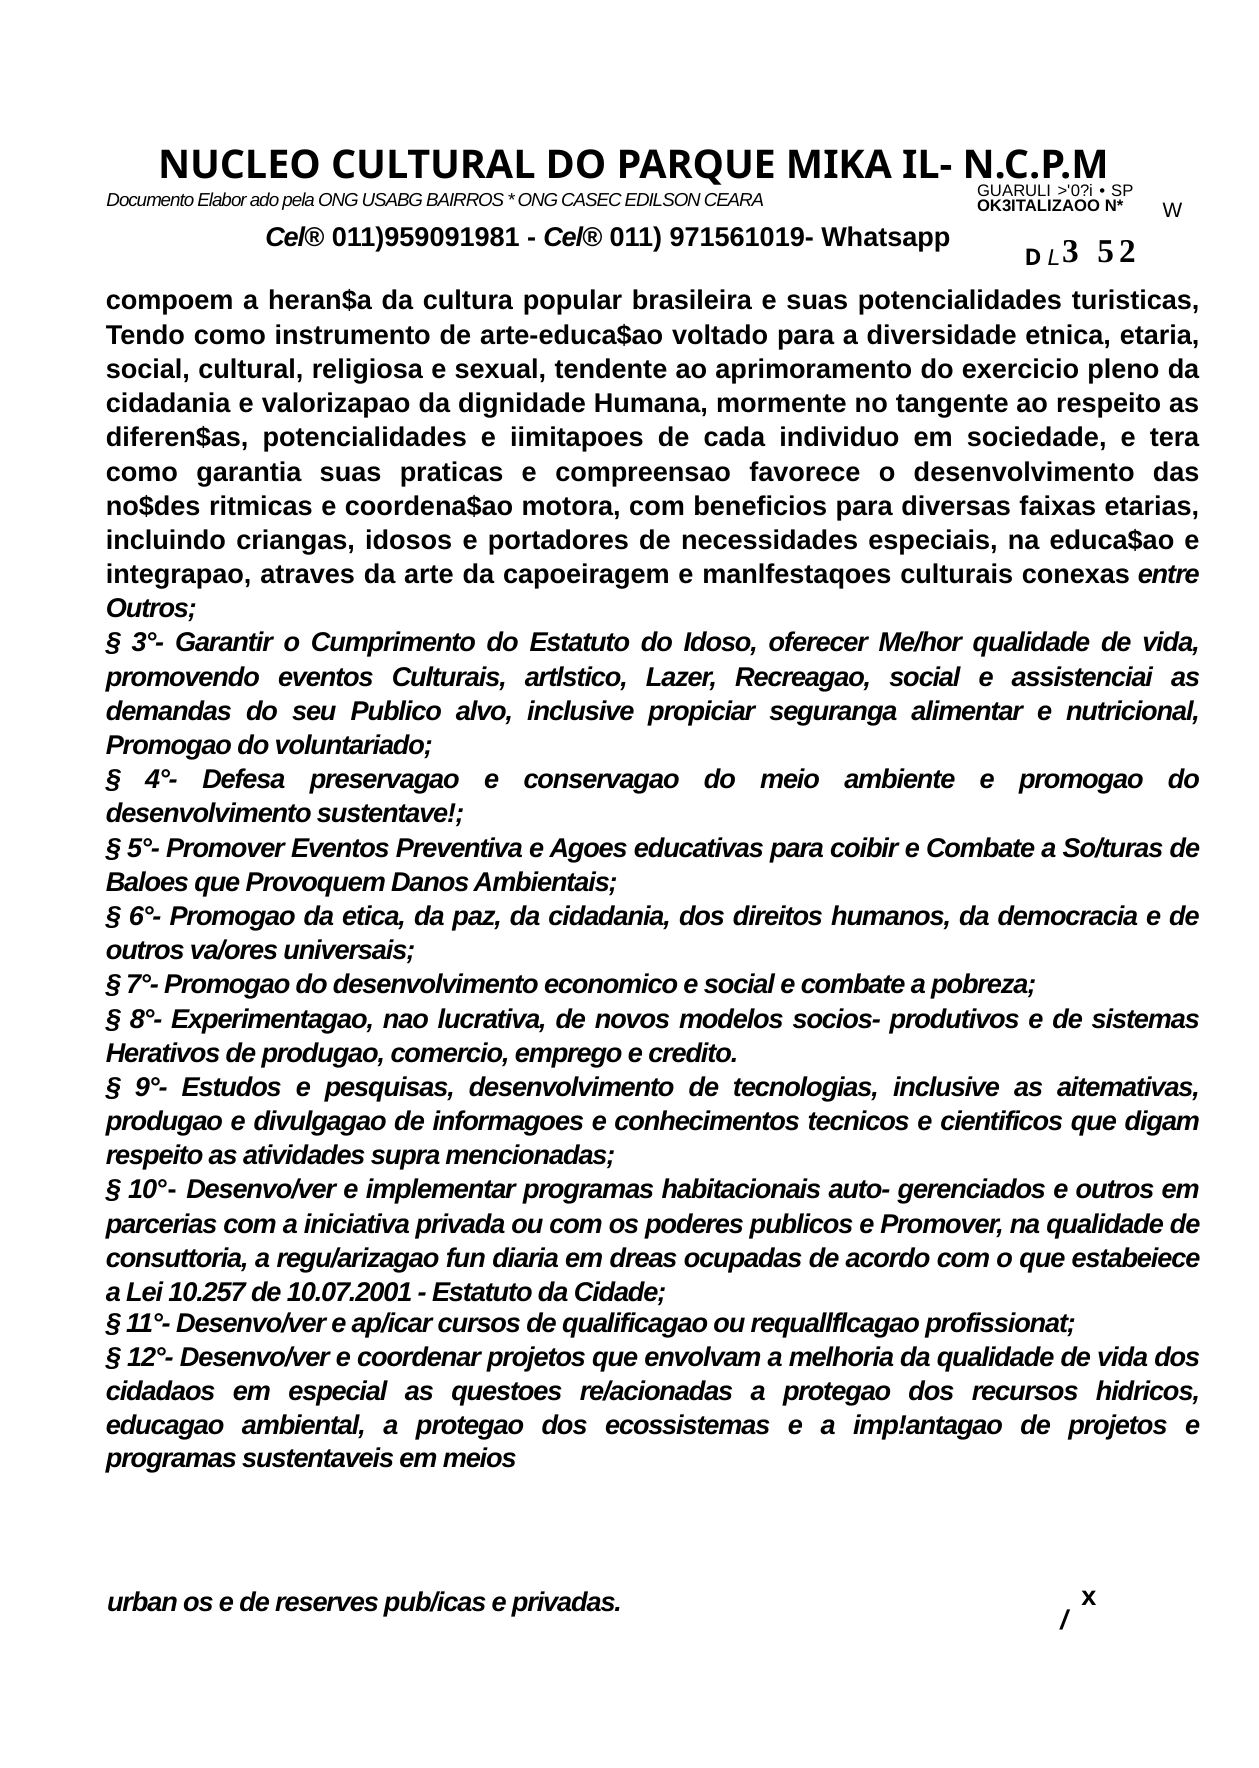

NUCLEO CULTURAL DO PARQUE MIKA IL- N.C.P.M
GUARULI >'0?i • SP OK3ITALIZAOO N*
Documento Elabor ado pela ONG USABG BAIRROS * ONG CASEC EDILSON CEARA
W
Cel® 011)959091981 - Cel® 011) 971561019- Whatsapp
3 52
D L
compoem a heran$a da cultura popular brasileira e suas potencialidades turisticas, Tendo como instrumento de arte-educa$ao voltado para a diversidade etnica, etaria, social, cultural, religiosa e sexual, tendente ao aprimoramento do exercicio pleno da cidadania e valorizapao da dignidade Humana, mormente no tangente ao respeito as diferen$as, potencialidades e iimitapoes de cada individuo em sociedade, e tera como garantia suas praticas e compreensao favorece o desenvolvimento das no$des ritmicas e coordena$ao motora, com beneficios para diversas faixas etarias, incluindo criangas, idosos e portadores de necessidades especiais, na educa$ao e integrapao, atraves da arte da capoeiragem e manlfestaqoes culturais conexas entre Outros;
§ 3°- Garantir o Cumprimento do Estatuto do Idoso, oferecer Me/hor qualidade de vida, promovendo eventos Culturais, artlstico, Lazer, Recreagao, social e assistenciai as demandas do seu Publico alvo, inclusive propiciar seguranga alimentar e nutricional, Promogao do voluntariado;
§ 4°- Defesa preservagao e conservagao do meio ambiente e promogao do desenvolvimento sustentave!;
§ 5°- Promover Eventos Preventiva e Agoes educativas para coibir e Combate a So/turas de Baloes que Provoquem Danos Ambientais;
§ 6°- Promogao da etica, da paz, da cidadania, dos direitos humanos, da democracia e de outros va/ores universais;
§ 7°- Promogao do desenvolvimento economico e social e combate a pobreza;
§ 8°- Experimentagao, nao lucrativa, de novos modelos socios- produtivos e de sistemas Herativos de produgao, comercio, emprego e credito.
§ 9°- Estudos e pesquisas, desenvolvimento de tecnologias, inclusive as aitemativas, produgao e divulgagao de informagoes e conhecimentos tecnicos e cientificos que digam respeito as atividades supra mencionadas;
§ 10°- Desenvo/ver e implementar programas habitacionais auto- gerenciados e outros em parcerias com a iniciativa privada ou com os poderes publicos e Promover, na qualidade de consuttoria, a regu/arizagao fun diaria em dreas ocupadas de acordo com o que estabeiece a Lei 10.257 de 10.07.2001 - Estatuto da Cidade;
§ 11°- Desenvo/ver e ap/icar cursos de qualificagao ou requallflcagao profissionat;
§ 12°- Desenvo/ver e coordenar projetos que envolvam a melhoria da qualidade de vida dos cidadaos em especial as questoes re/acionadas a protegao dos recursos hidricos, educagao ambiental, a protegao dos ecossistemas e a imp!antagao de projetos e programas sustentaveis em meios
x
urban os e de reserves pub/icas e privadas.
/